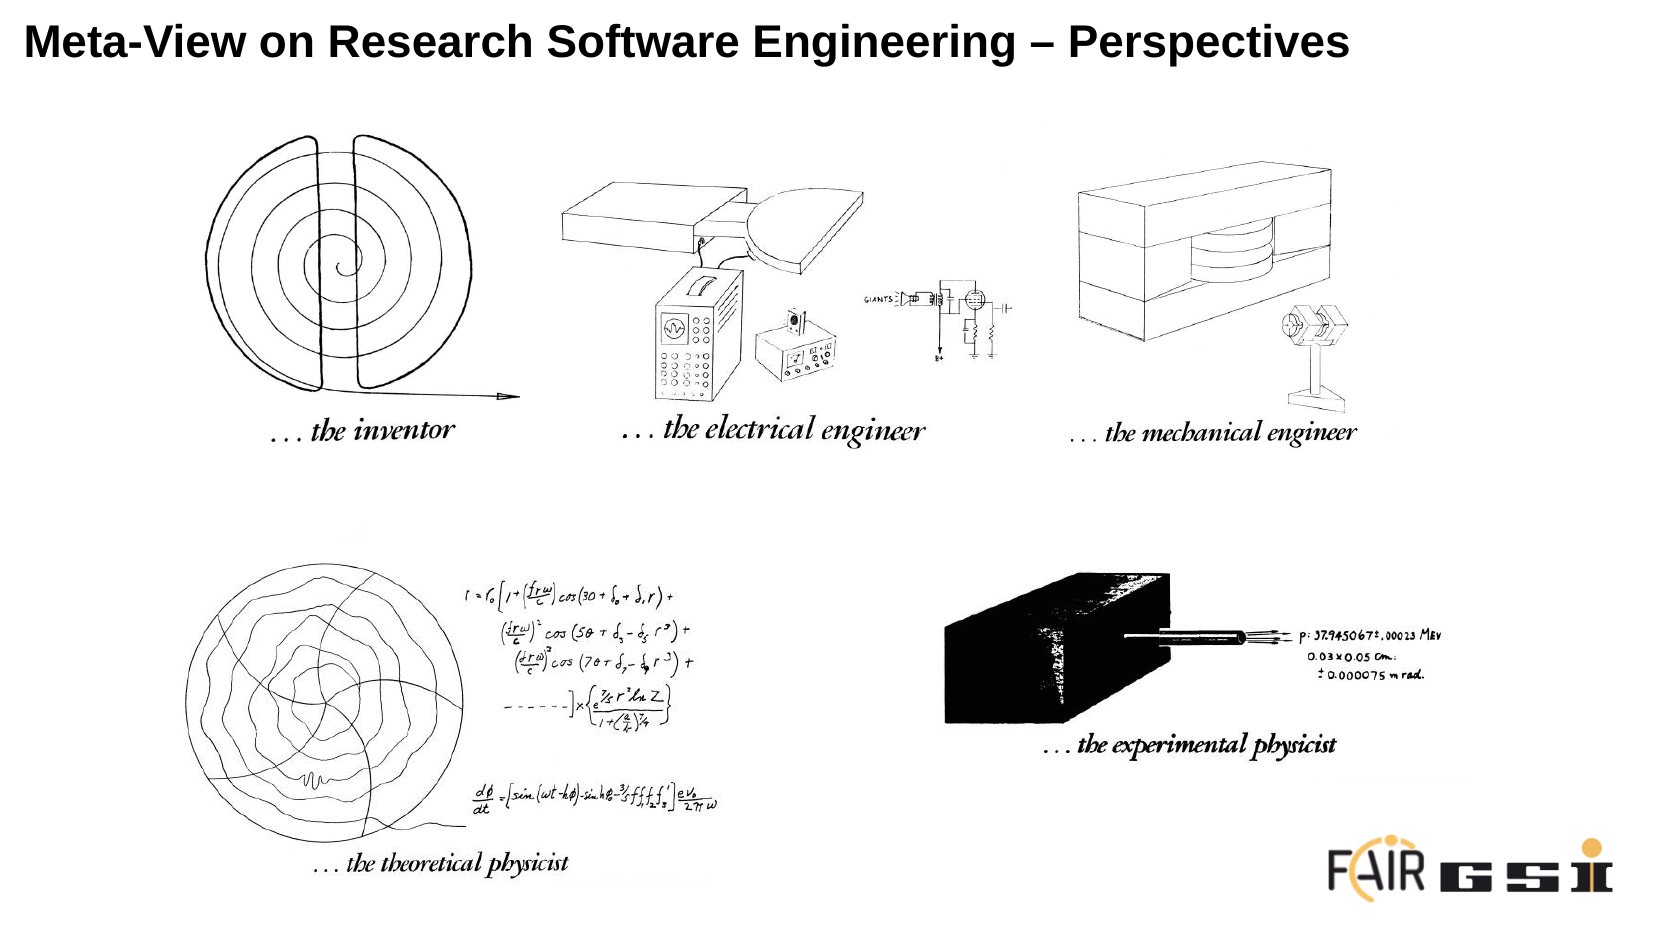

# Meta-View on Research Software Engineering – Perspectives